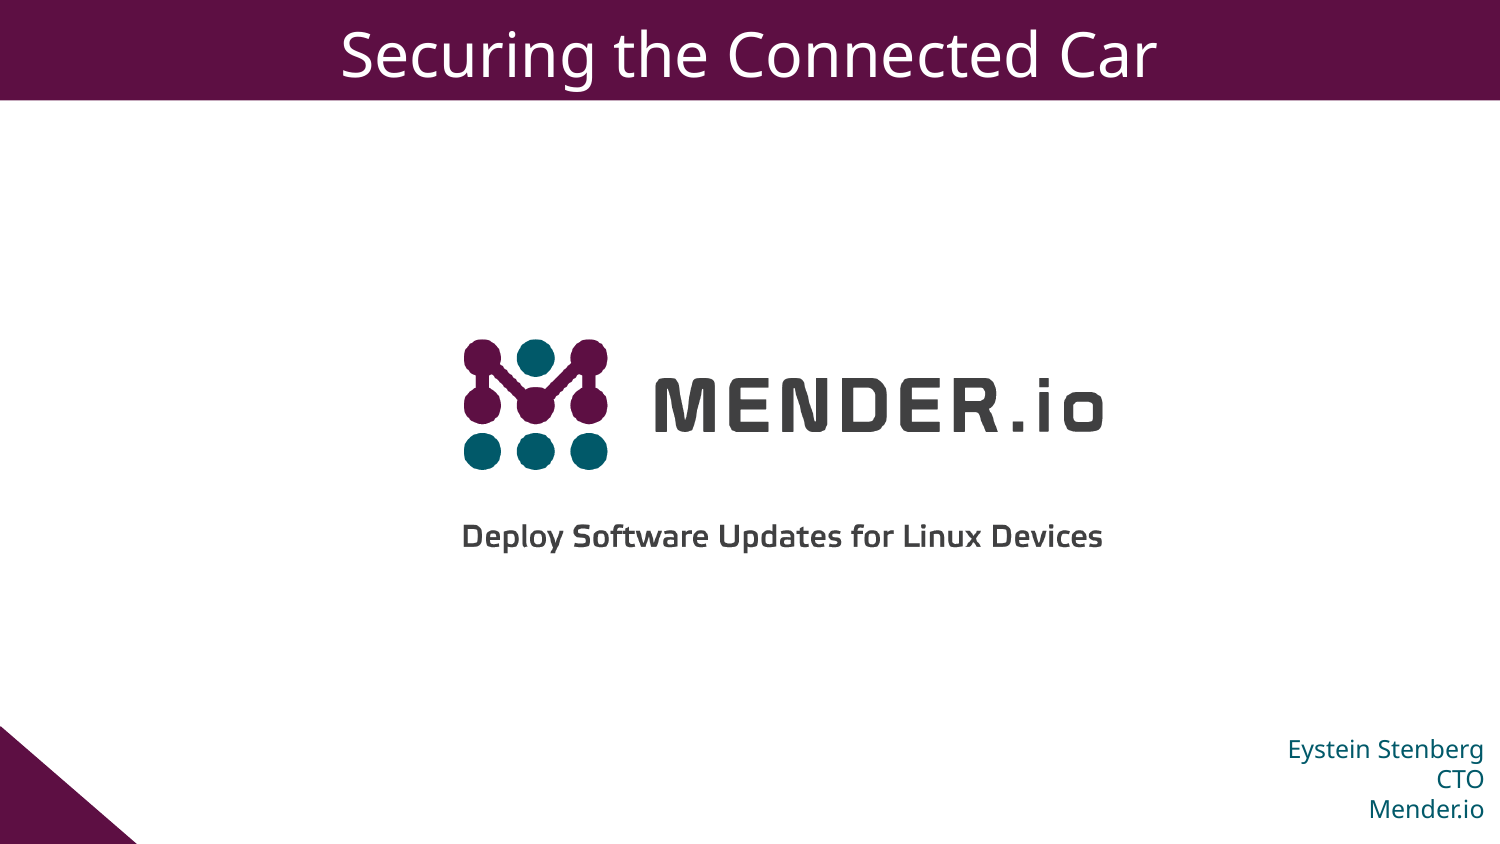

Securing the Connected Car
Eystein Stenberg
CTO
Mender.io